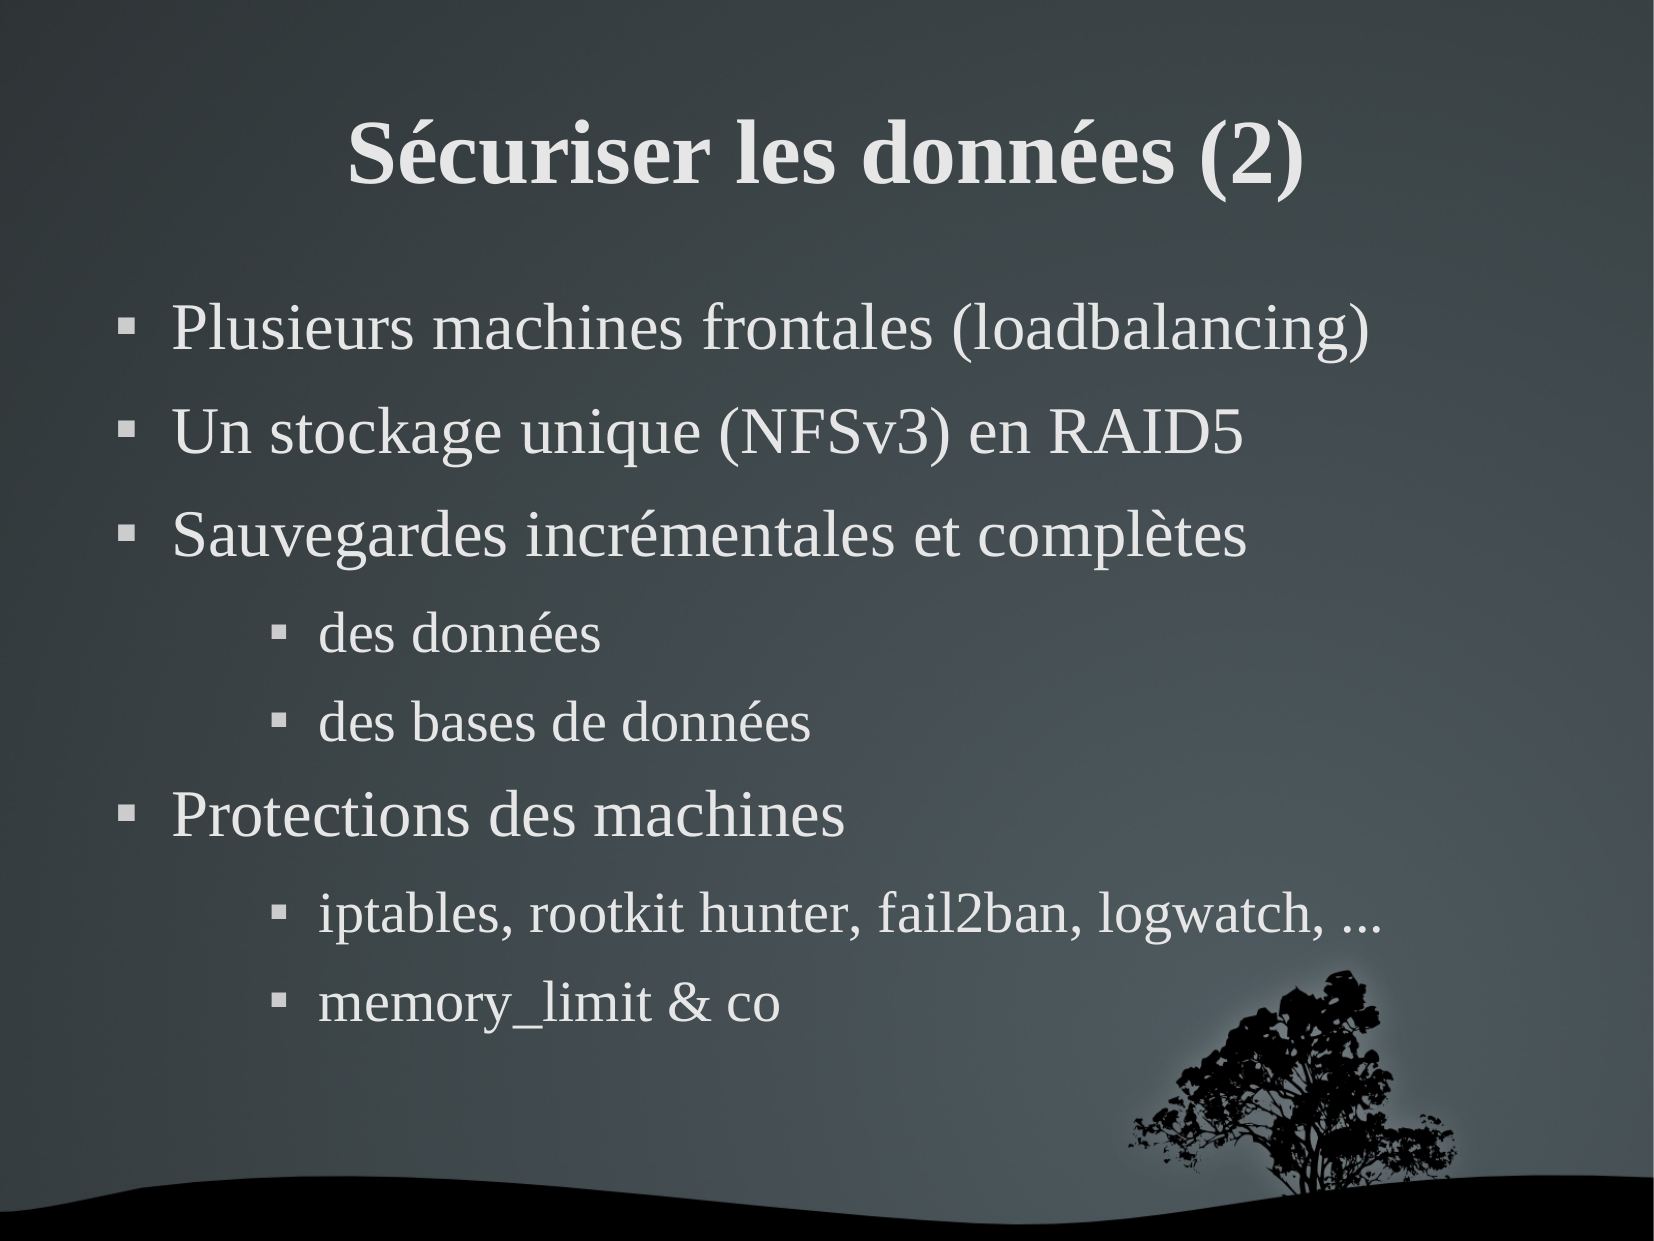

# Sécuriser les données (2)
Plusieurs machines frontales (loadbalancing)
Un stockage unique (NFSv3) en RAID5
Sauvegardes incrémentales et complètes
des données
des bases de données
Protections des machines
iptables, rootkit hunter, fail2ban, logwatch, ...
memory_limit & co